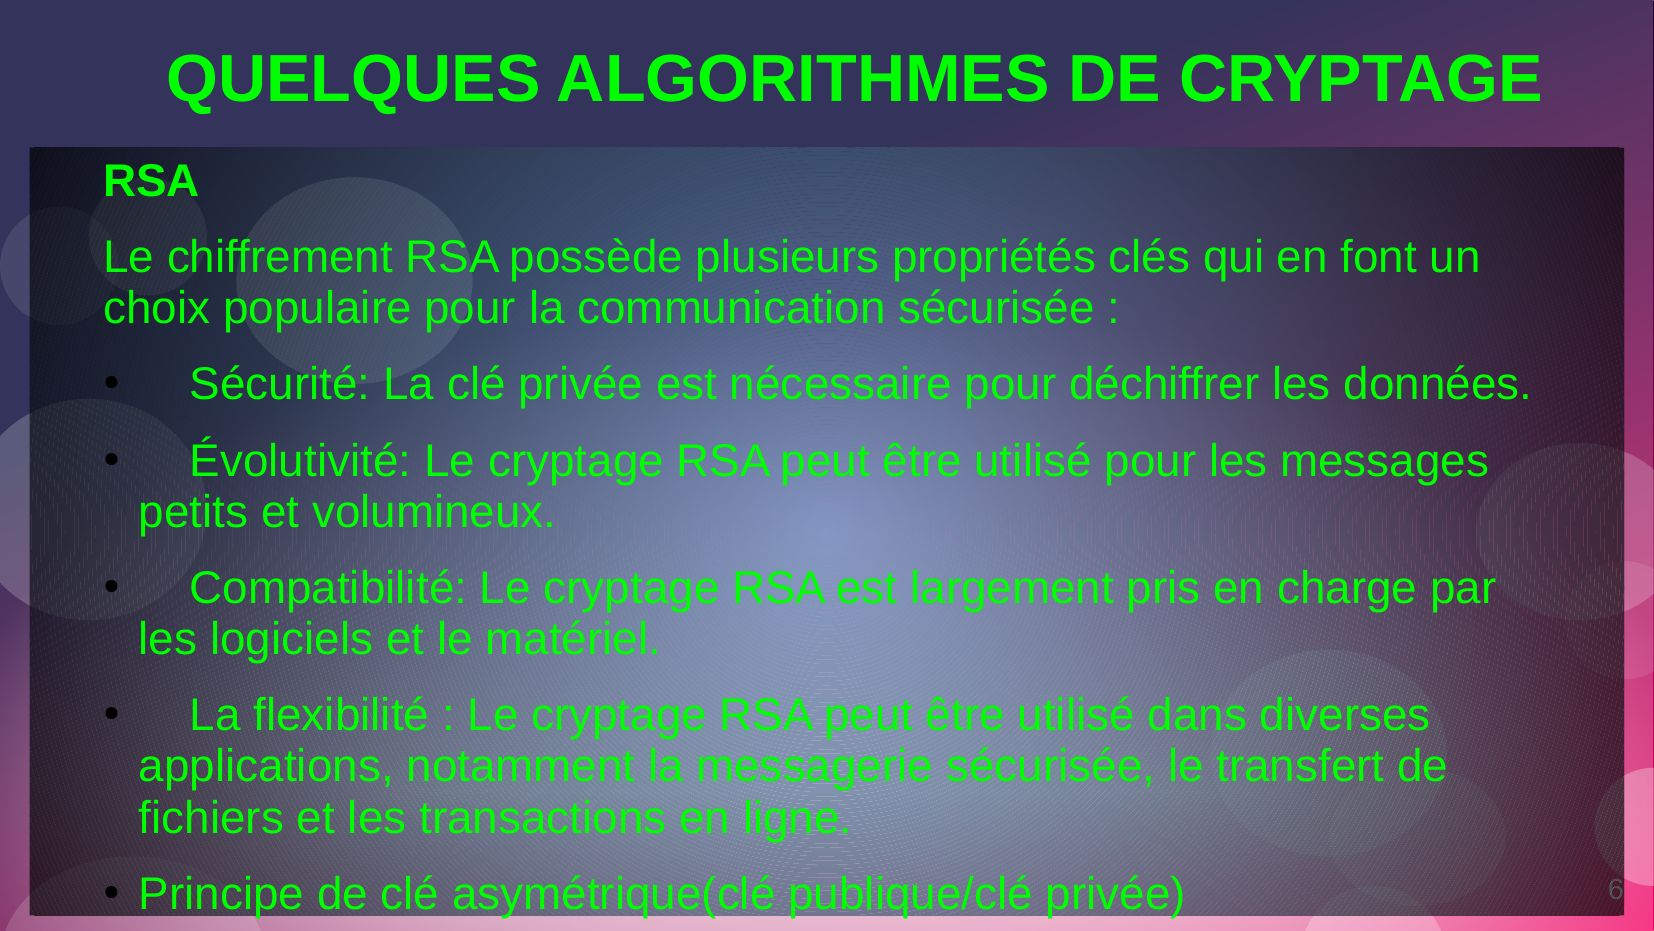

# Quelques algorithmes de cryptage
RSA
Le chiffrement RSA possède plusieurs propriétés clés qui en font un choix populaire pour la communication sécurisée :
 Sécurité: La clé privée est nécessaire pour déchiffrer les données.
 Évolutivité: Le cryptage RSA peut être utilisé pour les messages petits et volumineux.
 Compatibilité: Le cryptage RSA est largement pris en charge par les logiciels et le matériel.
 La flexibilité : Le cryptage RSA peut être utilisé dans diverses applications, notamment la messagerie sécurisée, le transfert de fichiers et les transactions en ligne.
Principe de clé asymétrique(clé publique/clé privée)